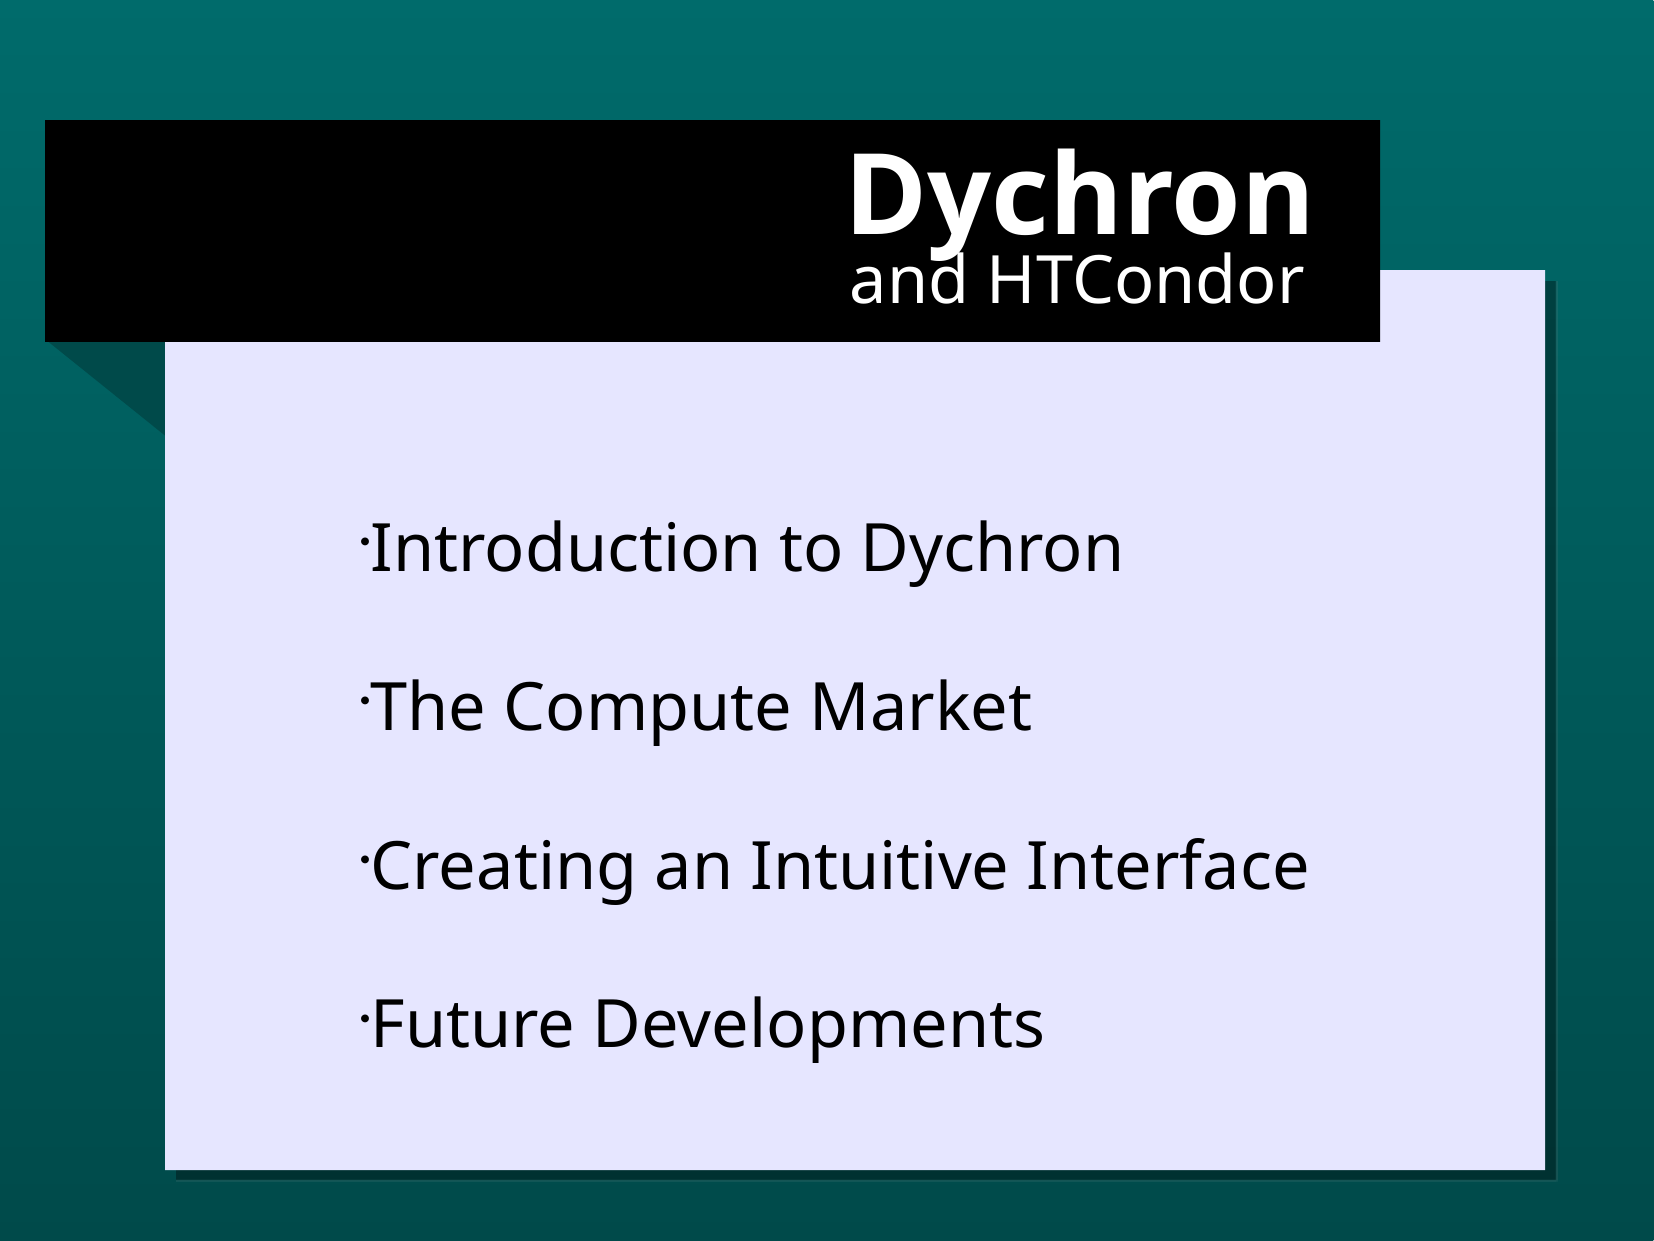

# Dychron
and HTCondor
Introduction to Dychron
The Compute Market
Creating an Intuitive Interface
Future Developments